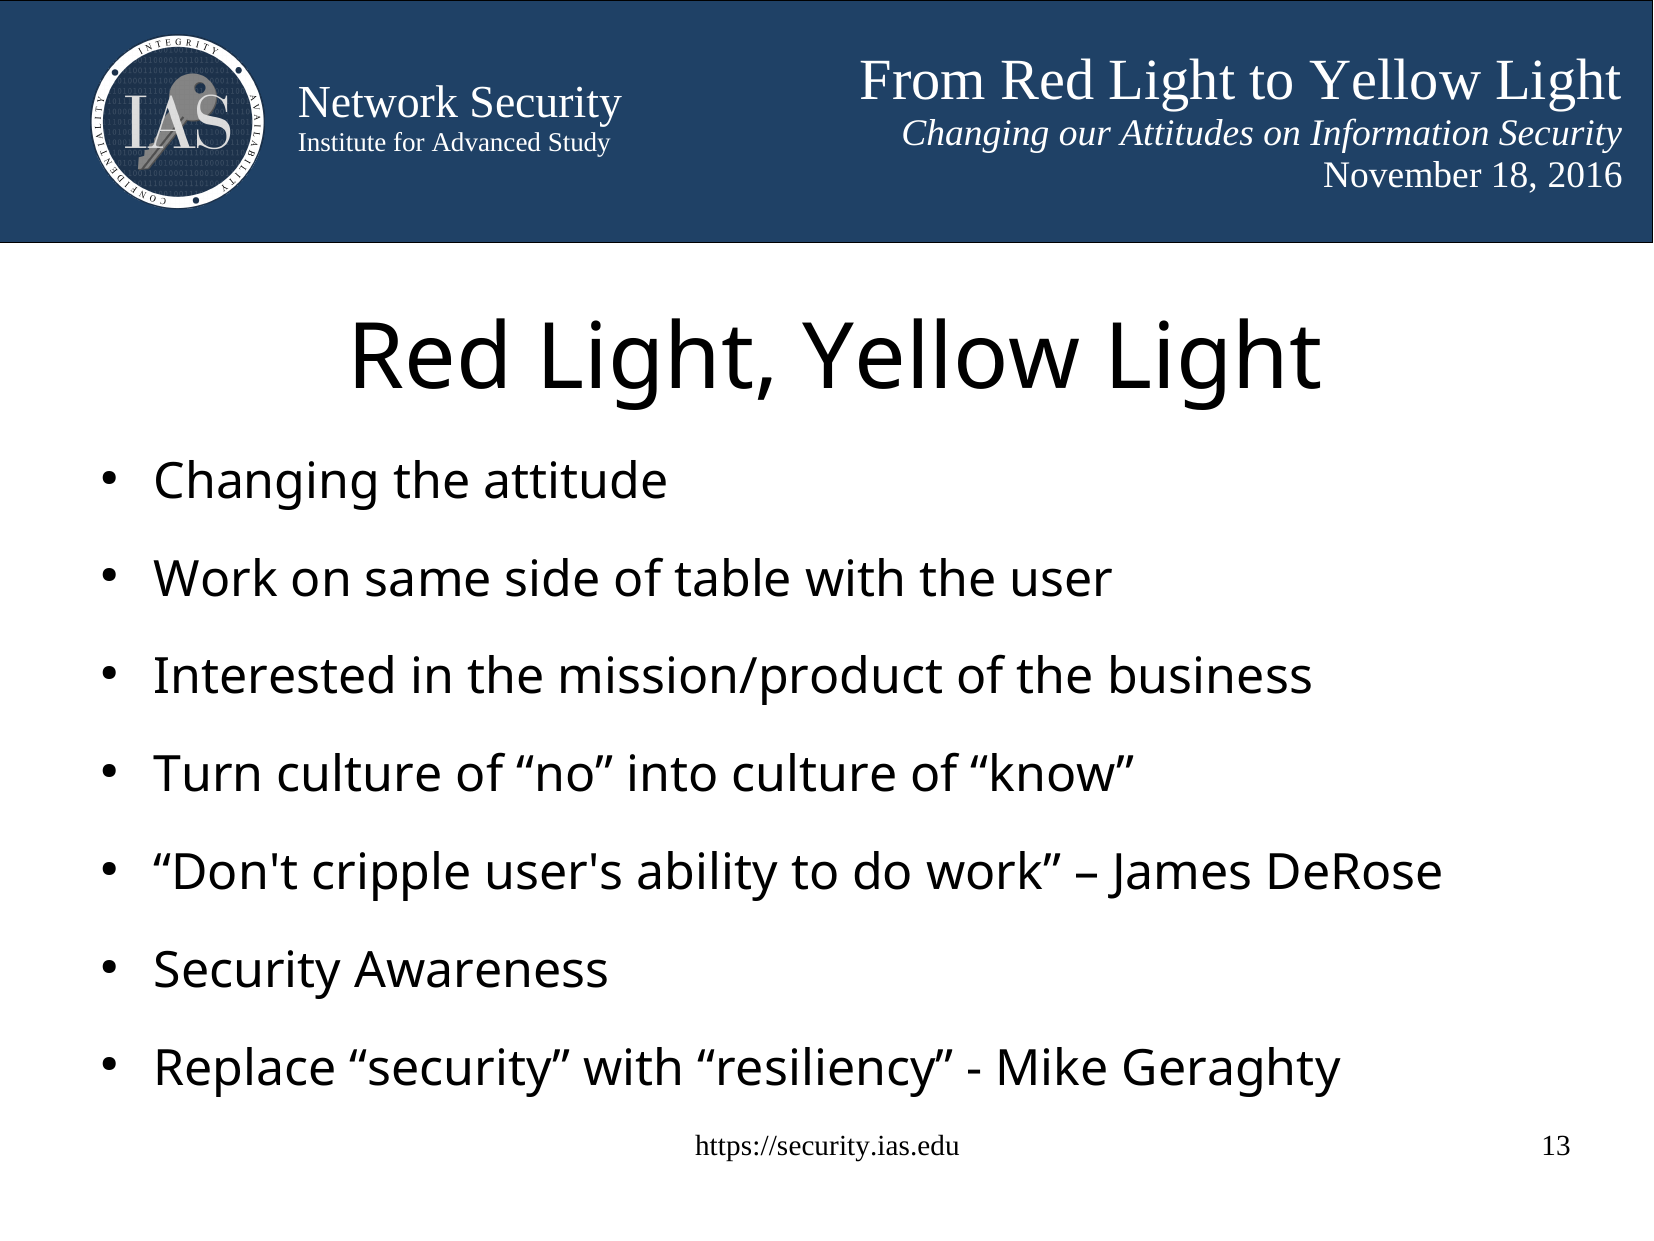

# Red Light, Yellow Light
Changing the attitude
Work on same side of table with the user
Interested in the mission/product of the business
Turn culture of “no” into culture of “know”
“Don't cripple user's ability to do work” – James DeRose
Security Awareness
Replace “security” with “resiliency” - Mike Geraghty
13